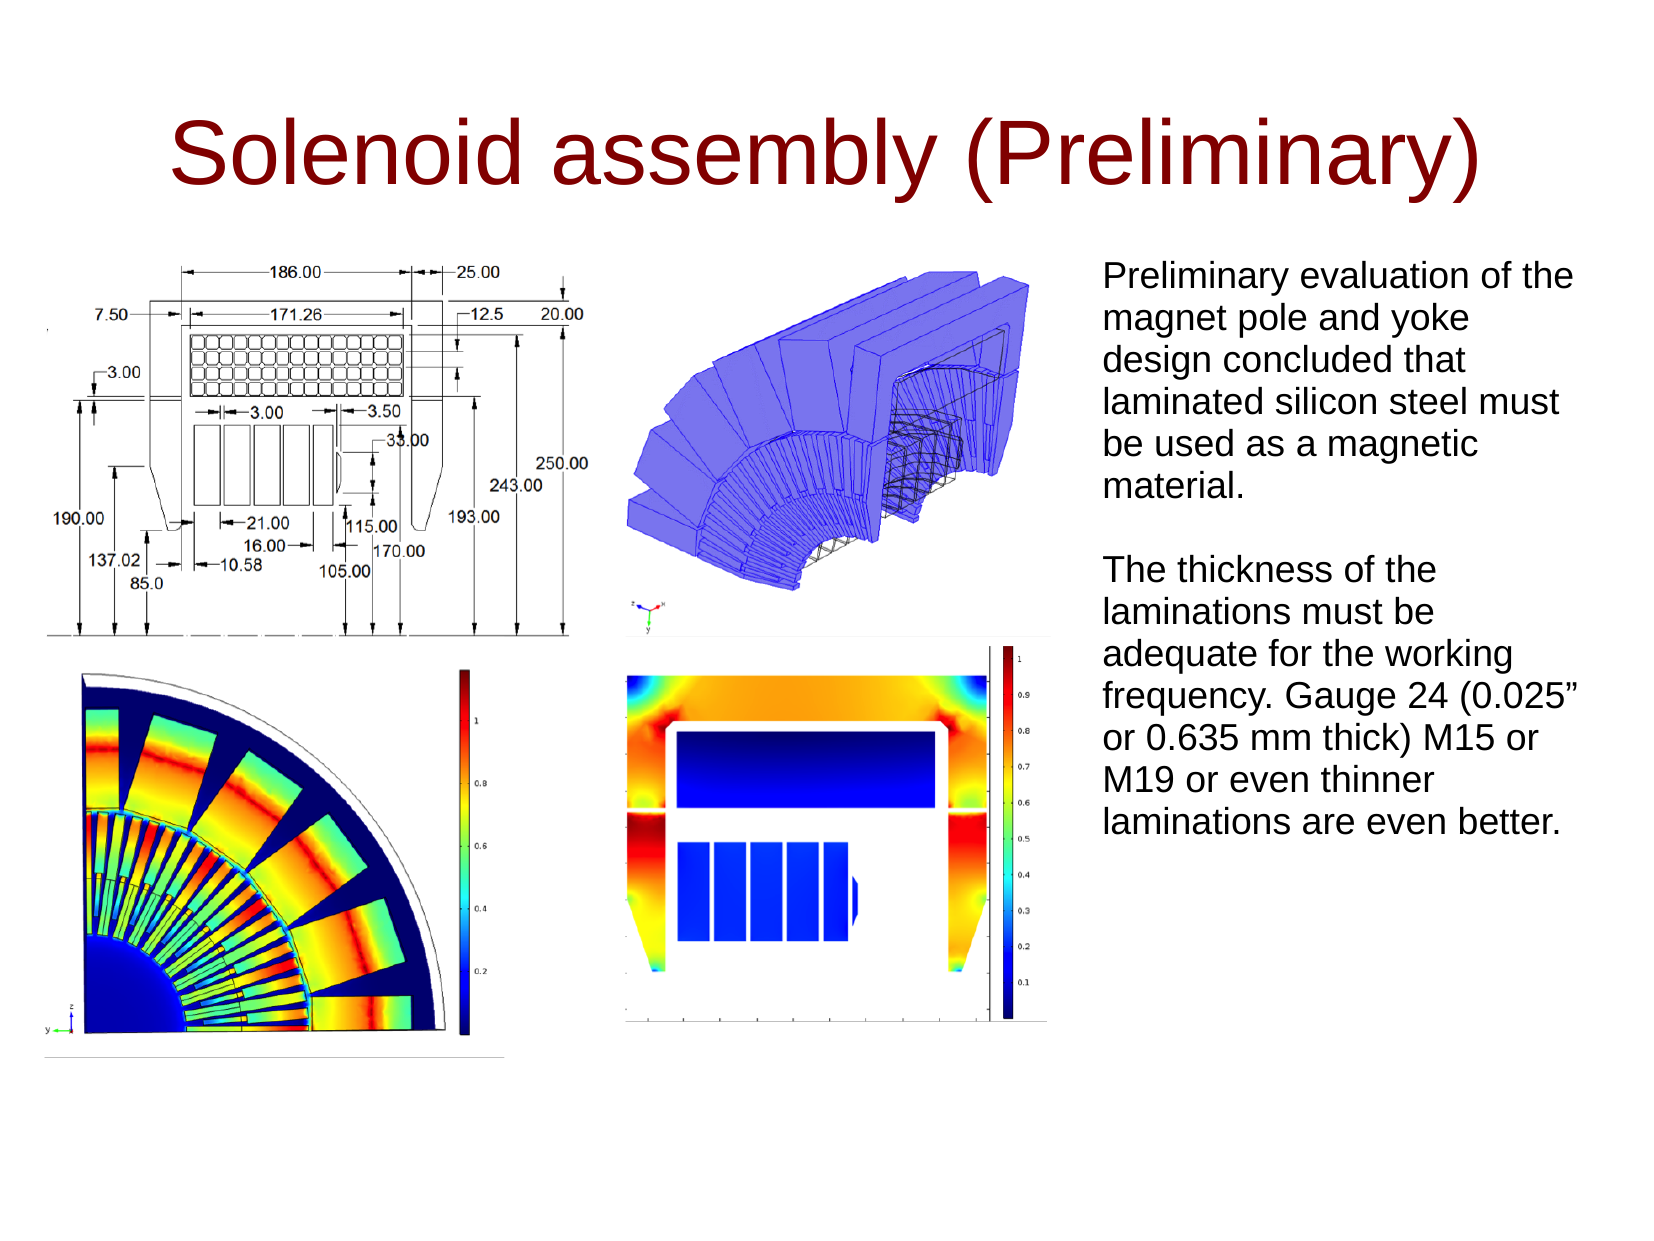

# Solenoid assembly (Preliminary)
Preliminary evaluation of the magnet pole and yoke design concluded that laminated silicon steel must be used as a magnetic material.
The thickness of the laminations must be adequate for the working frequency. Gauge 24 (0.025” or 0.635 mm thick) M15 or M19 or even thinner laminations are even better.